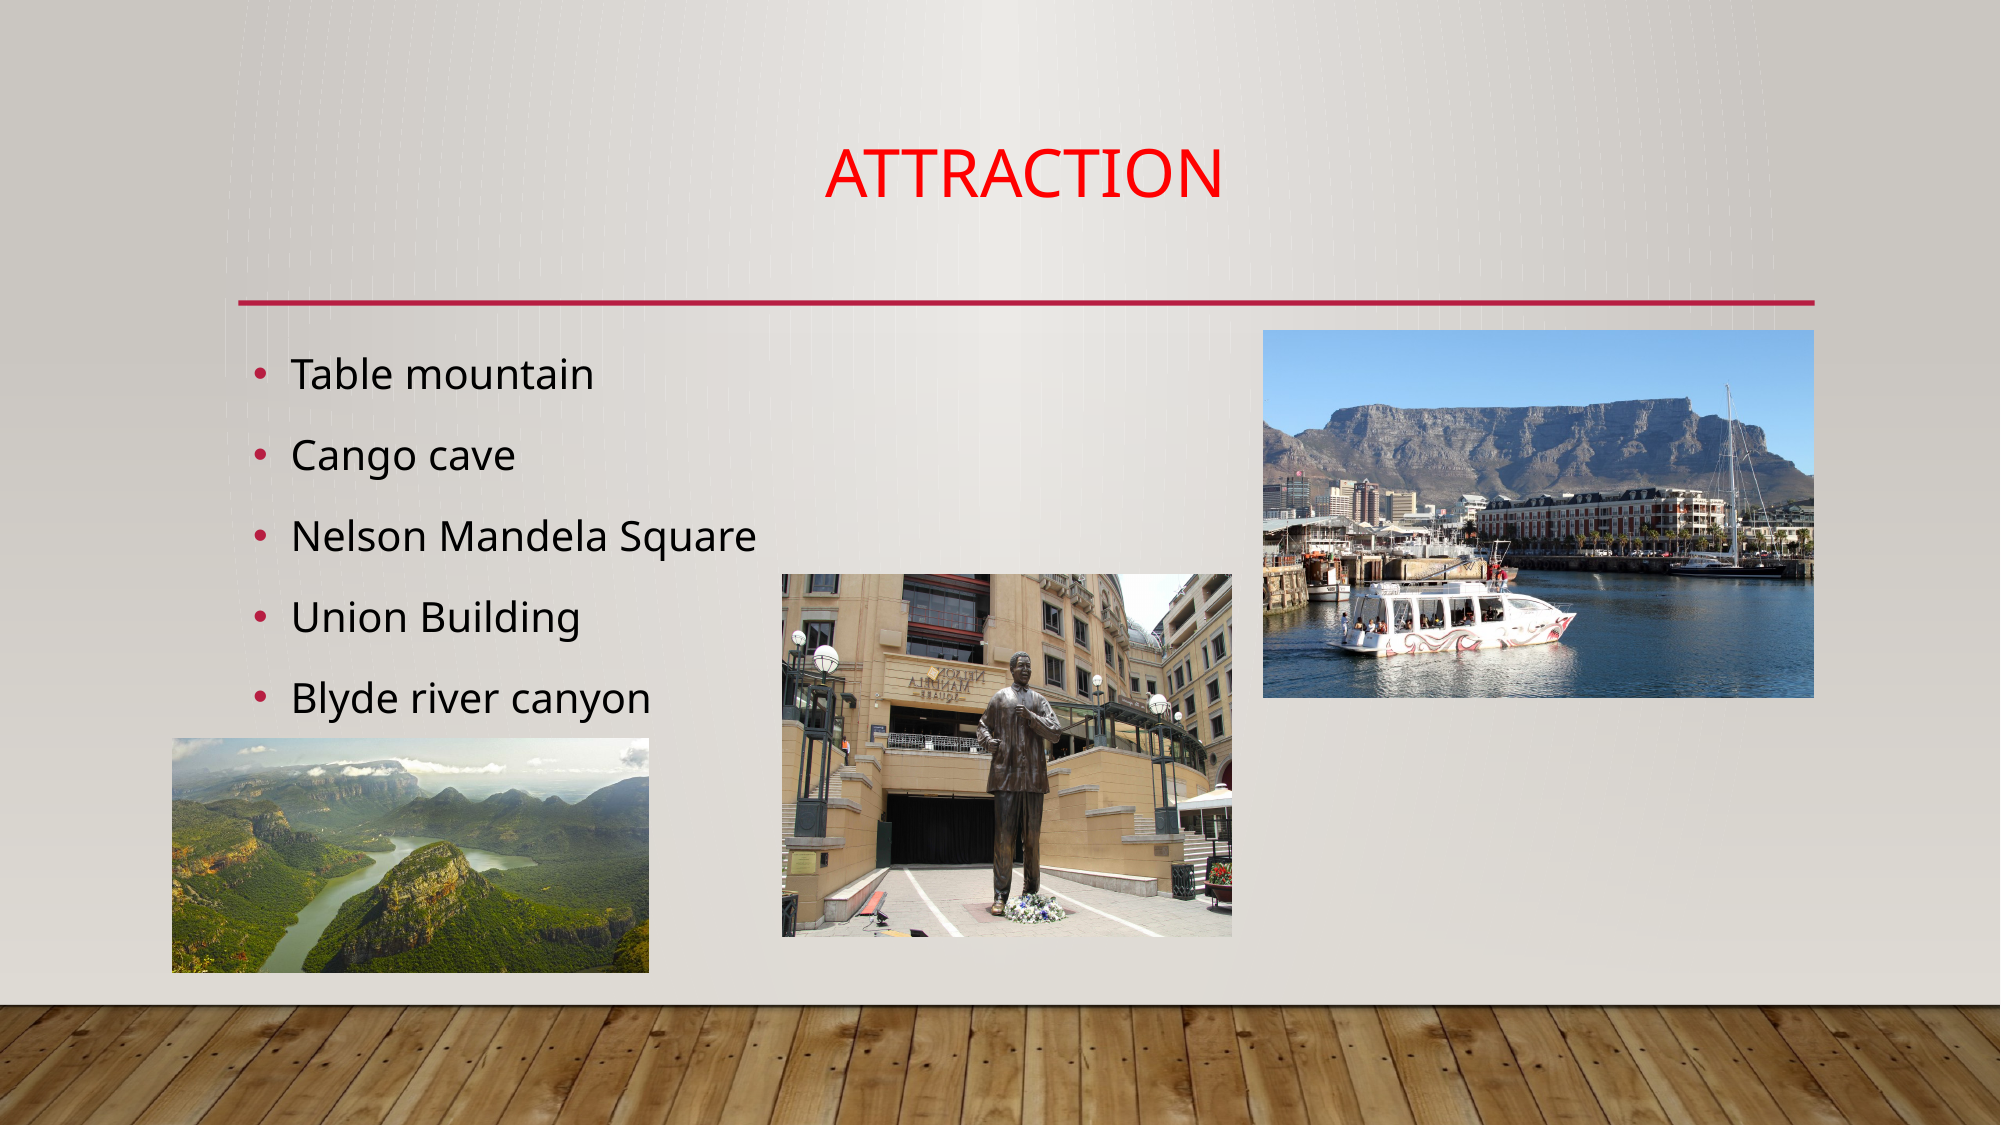

# attraction
Table mountain
Cango cave
Nelson Mandela Square
Union Building
Blyde river canyon